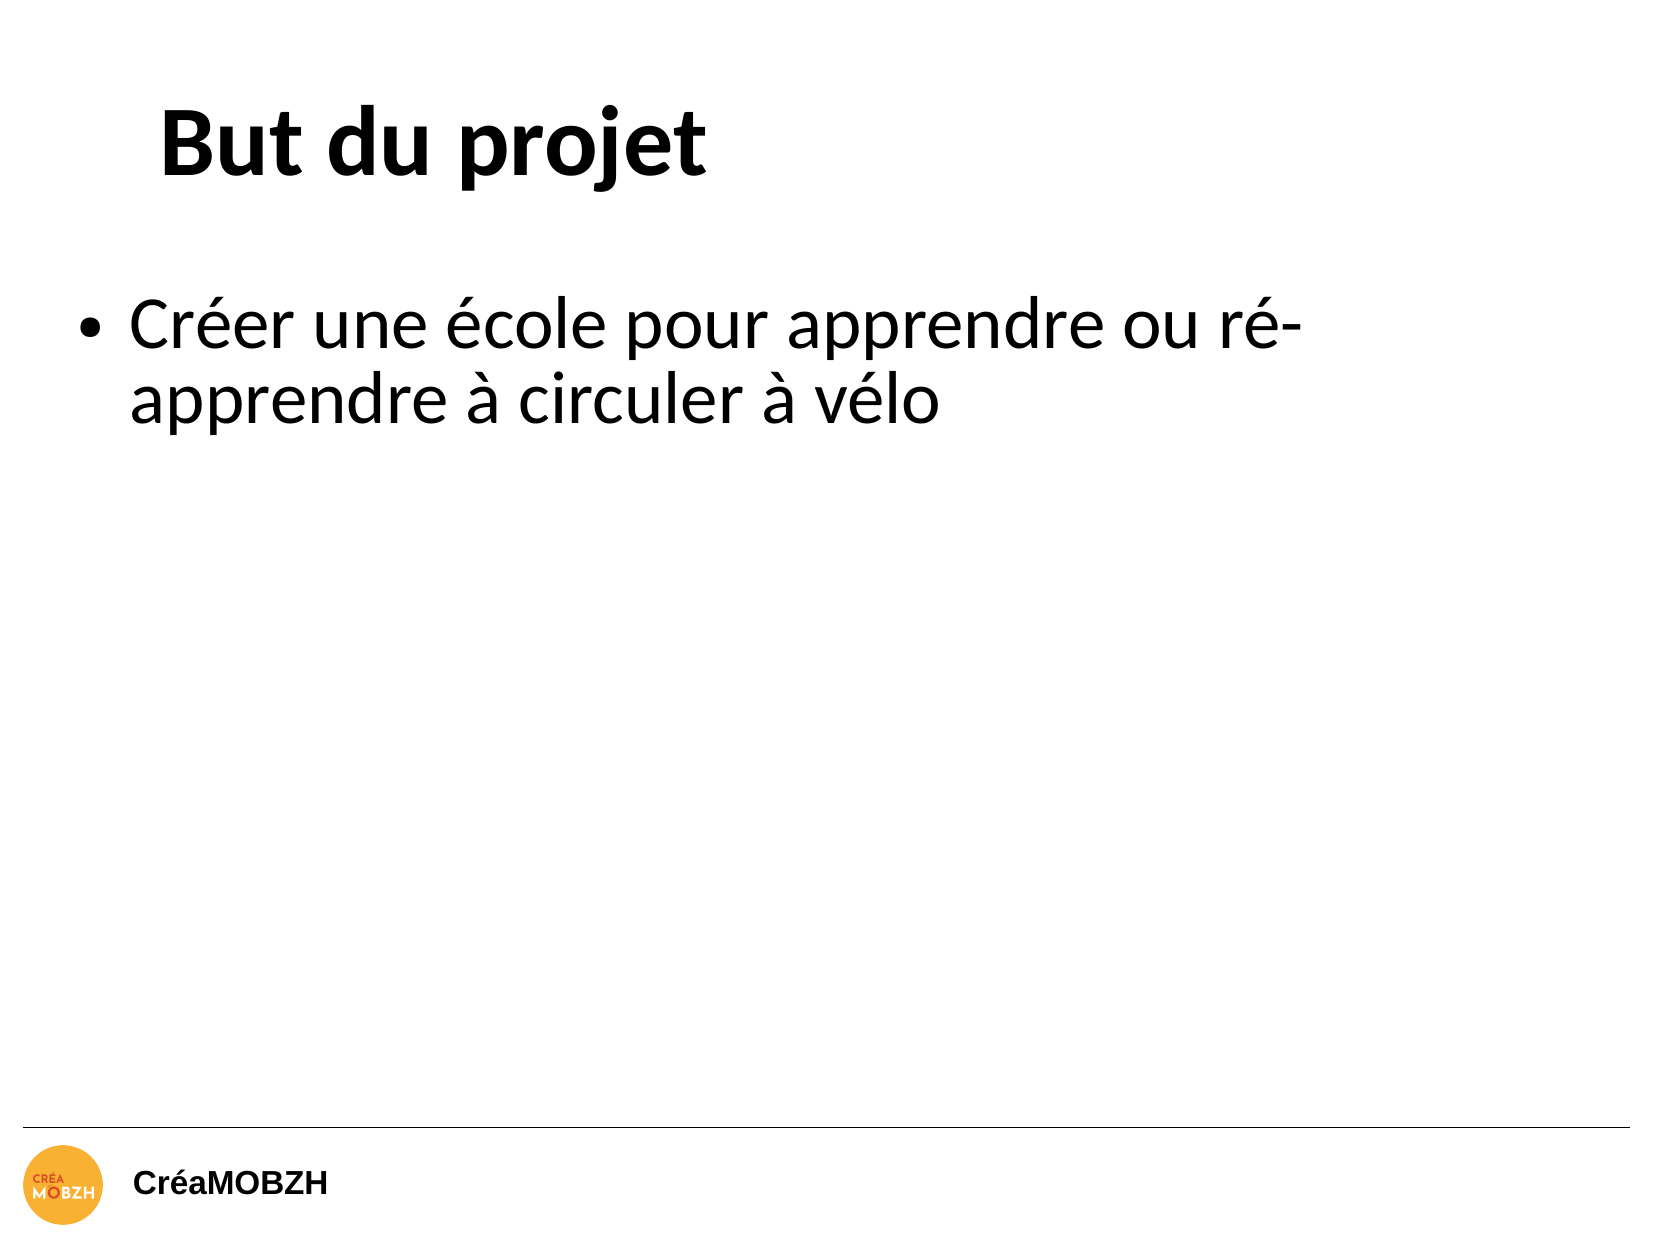

# But du projet
Créer une école pour apprendre ou ré-apprendre à circuler à vélo
CréaMOBZH